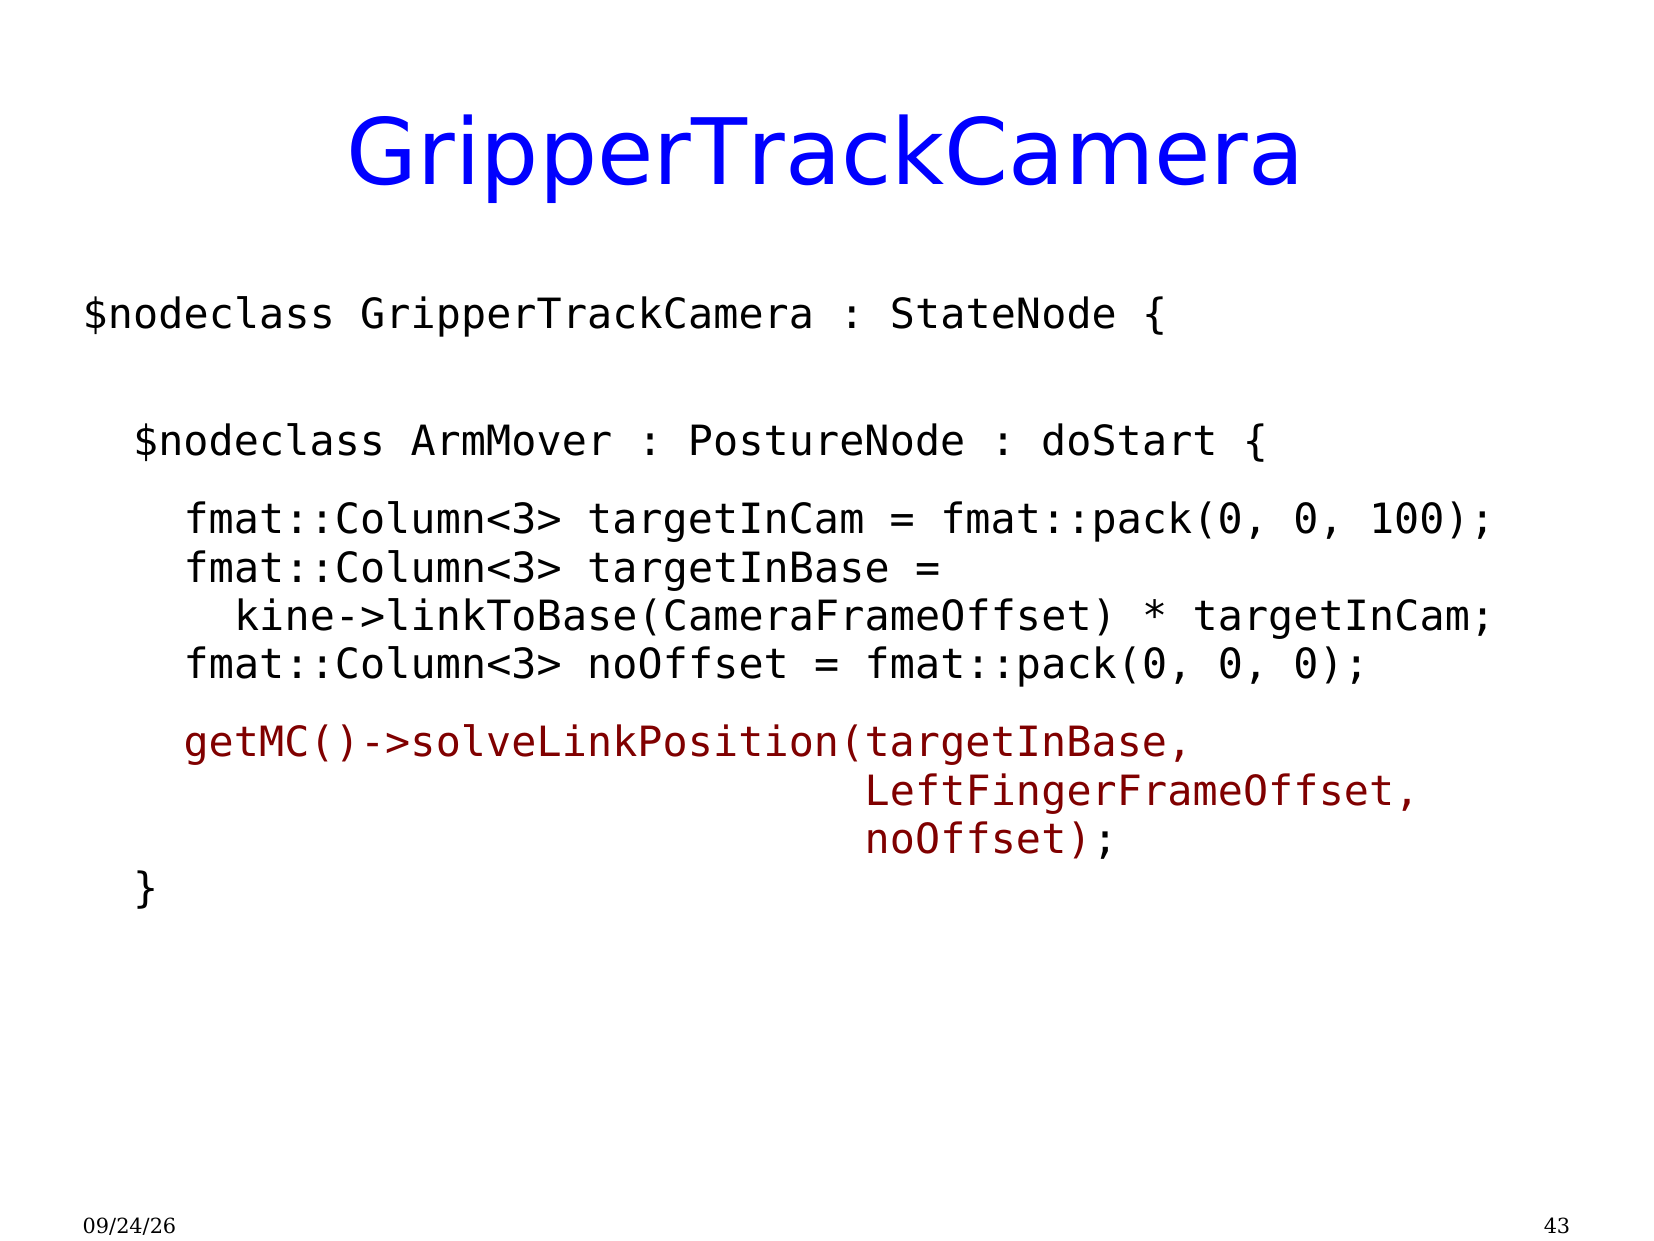

# GripperTrackCamera
$nodeclass GripperTrackCamera : StateNode {
 $nodeclass ArmMover : PostureNode : doStart {
 fmat::Column<3> targetInCam = fmat::pack(0, 0, 100);
 fmat::Column<3> targetInBase =
 kine->linkToBase(CameraFrameOffset) * targetInCam;
 fmat::Column<3> noOffset = fmat::pack(0, 0, 0);
 getMC()->solveLinkPosition(targetInBase,
 LeftFingerFrameOffset,
 noOffset);
 }
43